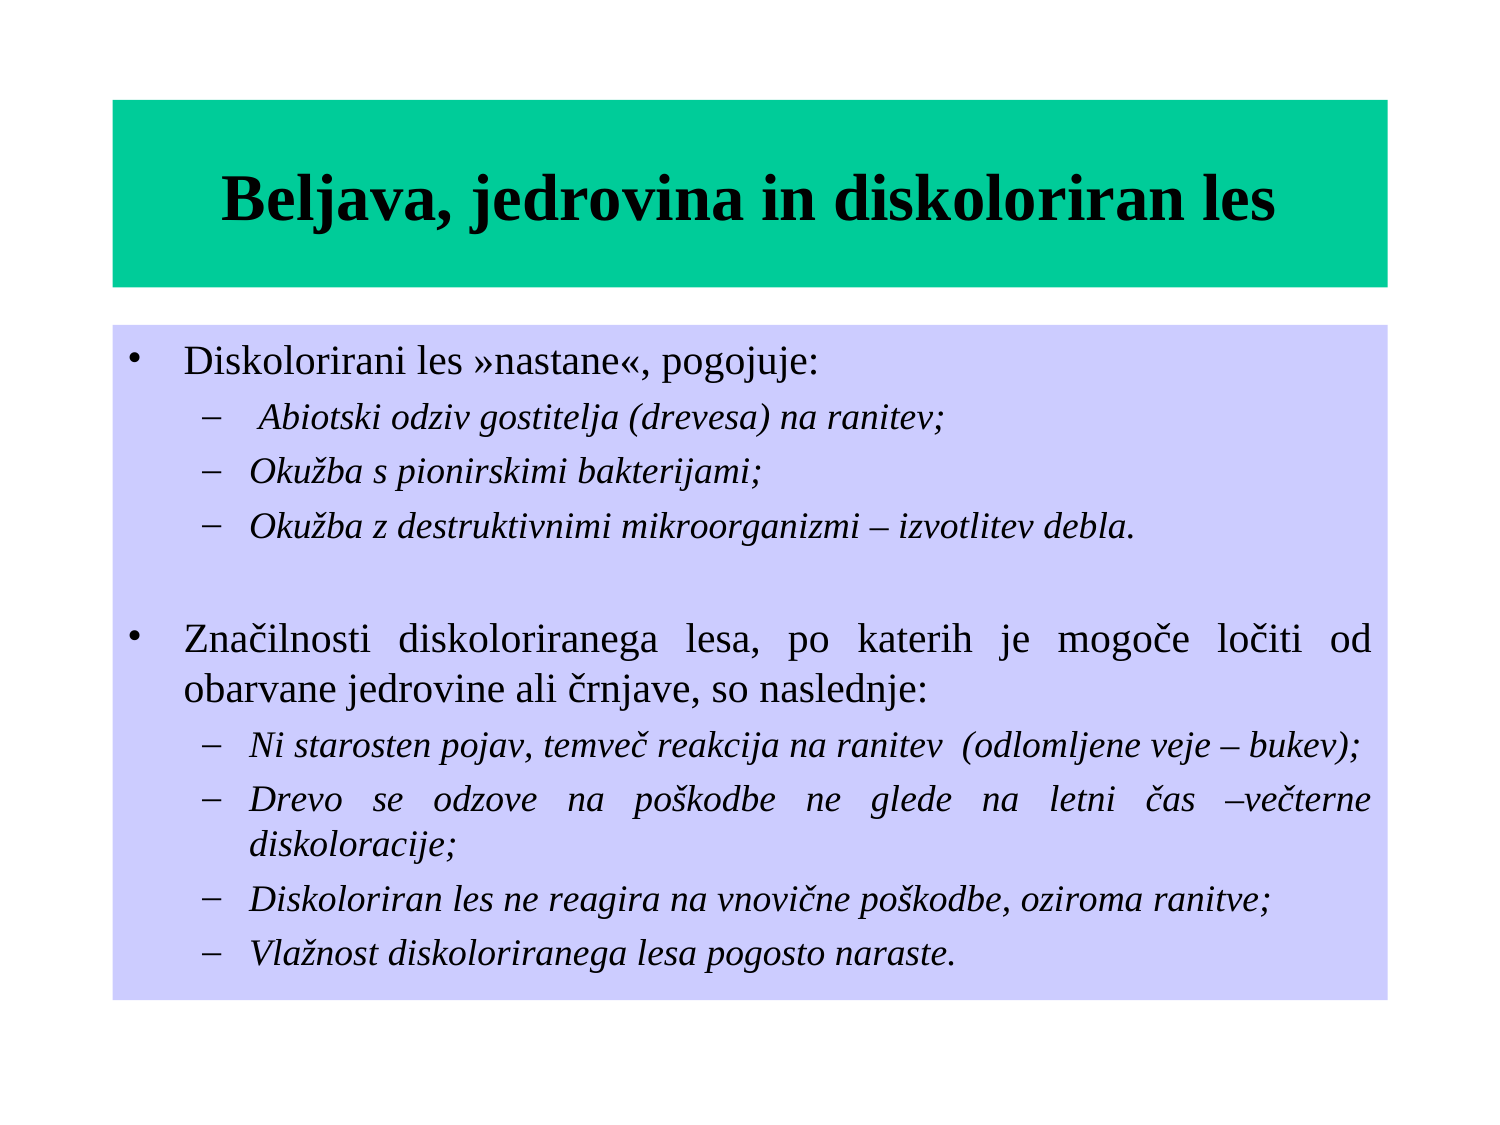

# Beljava, jedrovina in diskoloriran les
Diskolorirani les »nastane«, pogojuje:
 Abiotski odziv gostitelja (drevesa) na ranitev;
Okužba s pionirskimi bakterijami;
Okužba z destruktivnimi mikroorganizmi – izvotlitev debla.
Značilnosti diskoloriranega lesa, po katerih je mogoče ločiti od obarvane jedrovine ali črnjave, so naslednje:
Ni starosten pojav, temveč reakcija na ranitev (odlomljene veje – bukev);
Drevo se odzove na poškodbe ne glede na letni čas –večterne diskoloracije;
Diskoloriran les ne reagira na vnovične poškodbe, oziroma ranitve;
Vlažnost diskoloriranega lesa pogosto naraste.